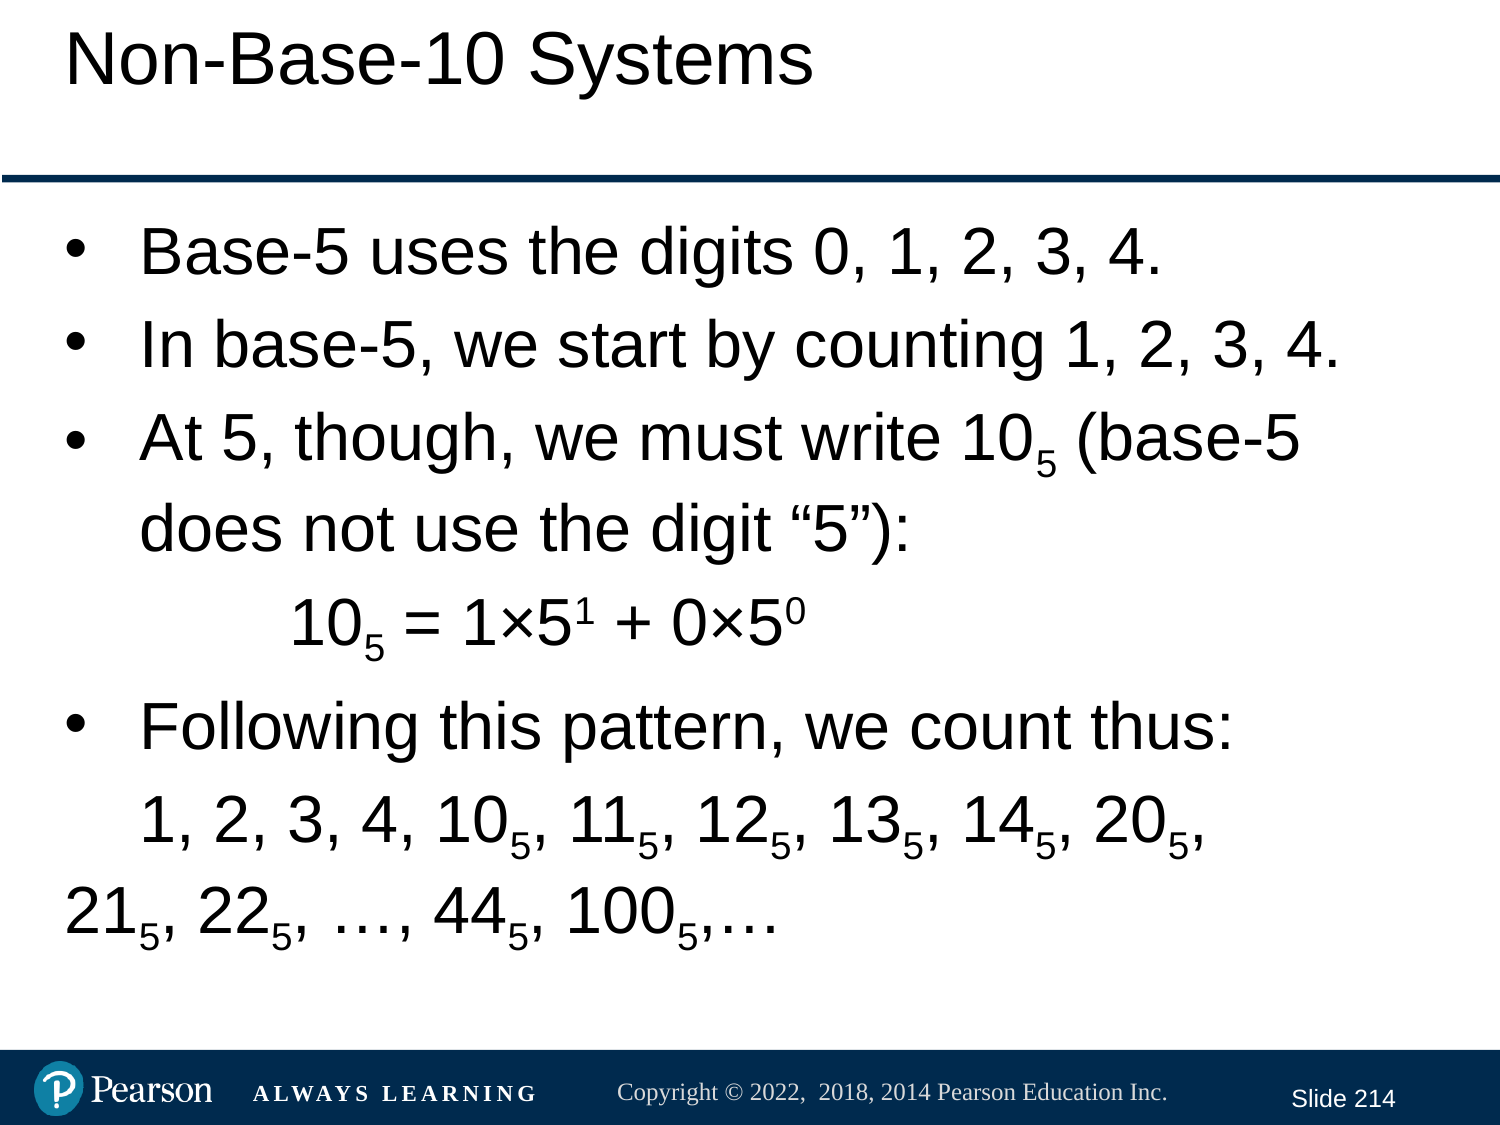

# Non-Base-10 Systems
Base-5 uses the digits 0, 1, 2, 3, 4.
In base-5, we start by counting 1, 2, 3, 4.
At 5, though, we must write 105 (base-5 does not use the digit “5”):
			105 = 1×51 + 0×50
Following this pattern, we count thus:
	1, 2, 3, 4, 105, 115, 125, 135, 145, 205, 		215, 225, …, 445, 1005,…